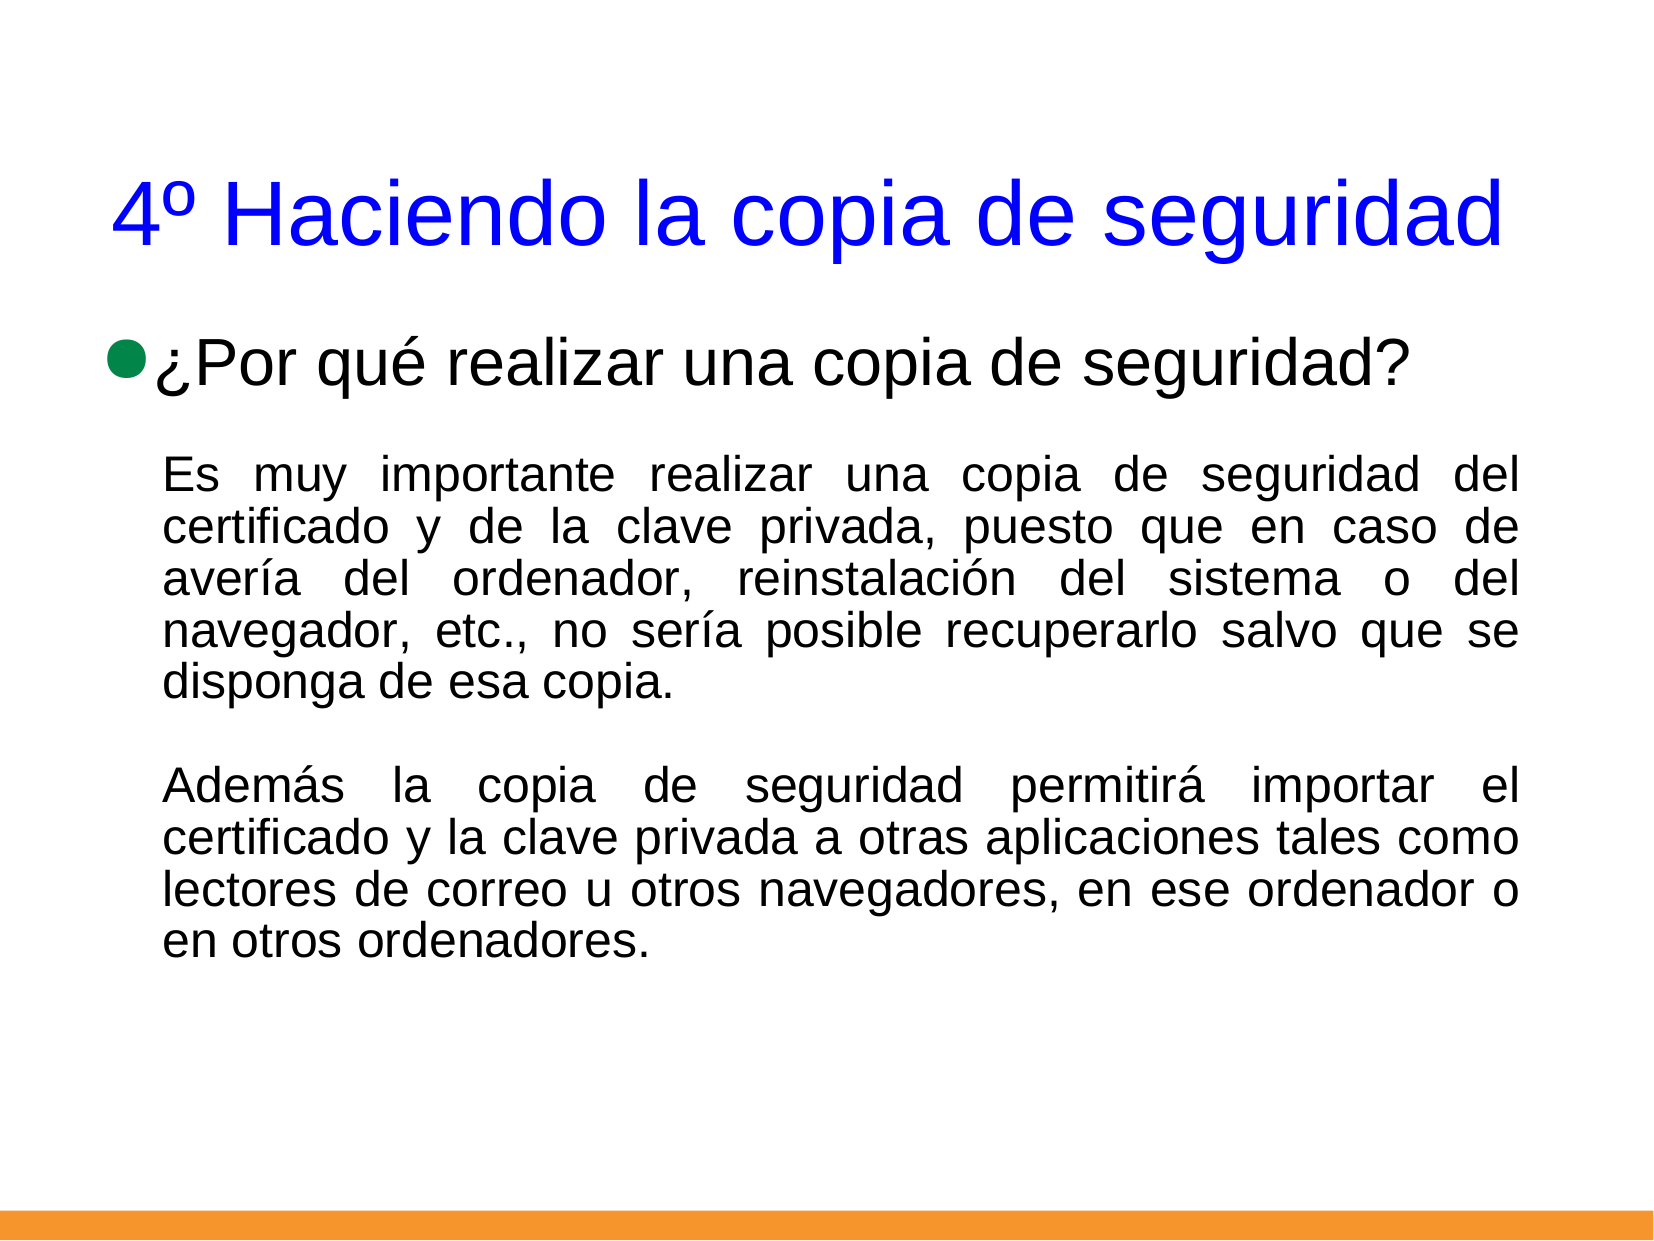

# 4º Haciendo la copia de seguridad
¿Por qué realizar una copia de seguridad?
Es muy importante realizar una copia de seguridad del certificado y de la clave privada, puesto que en caso de avería del ordenador, reinstalación del sistema o del navegador, etc., no sería posible recuperarlo salvo que se disponga de esa copia.
Además la copia de seguridad permitirá importar el certificado y la clave privada a otras aplicaciones tales como lectores de correo u otros navegadores, en ese ordenador o en otros ordenadores.